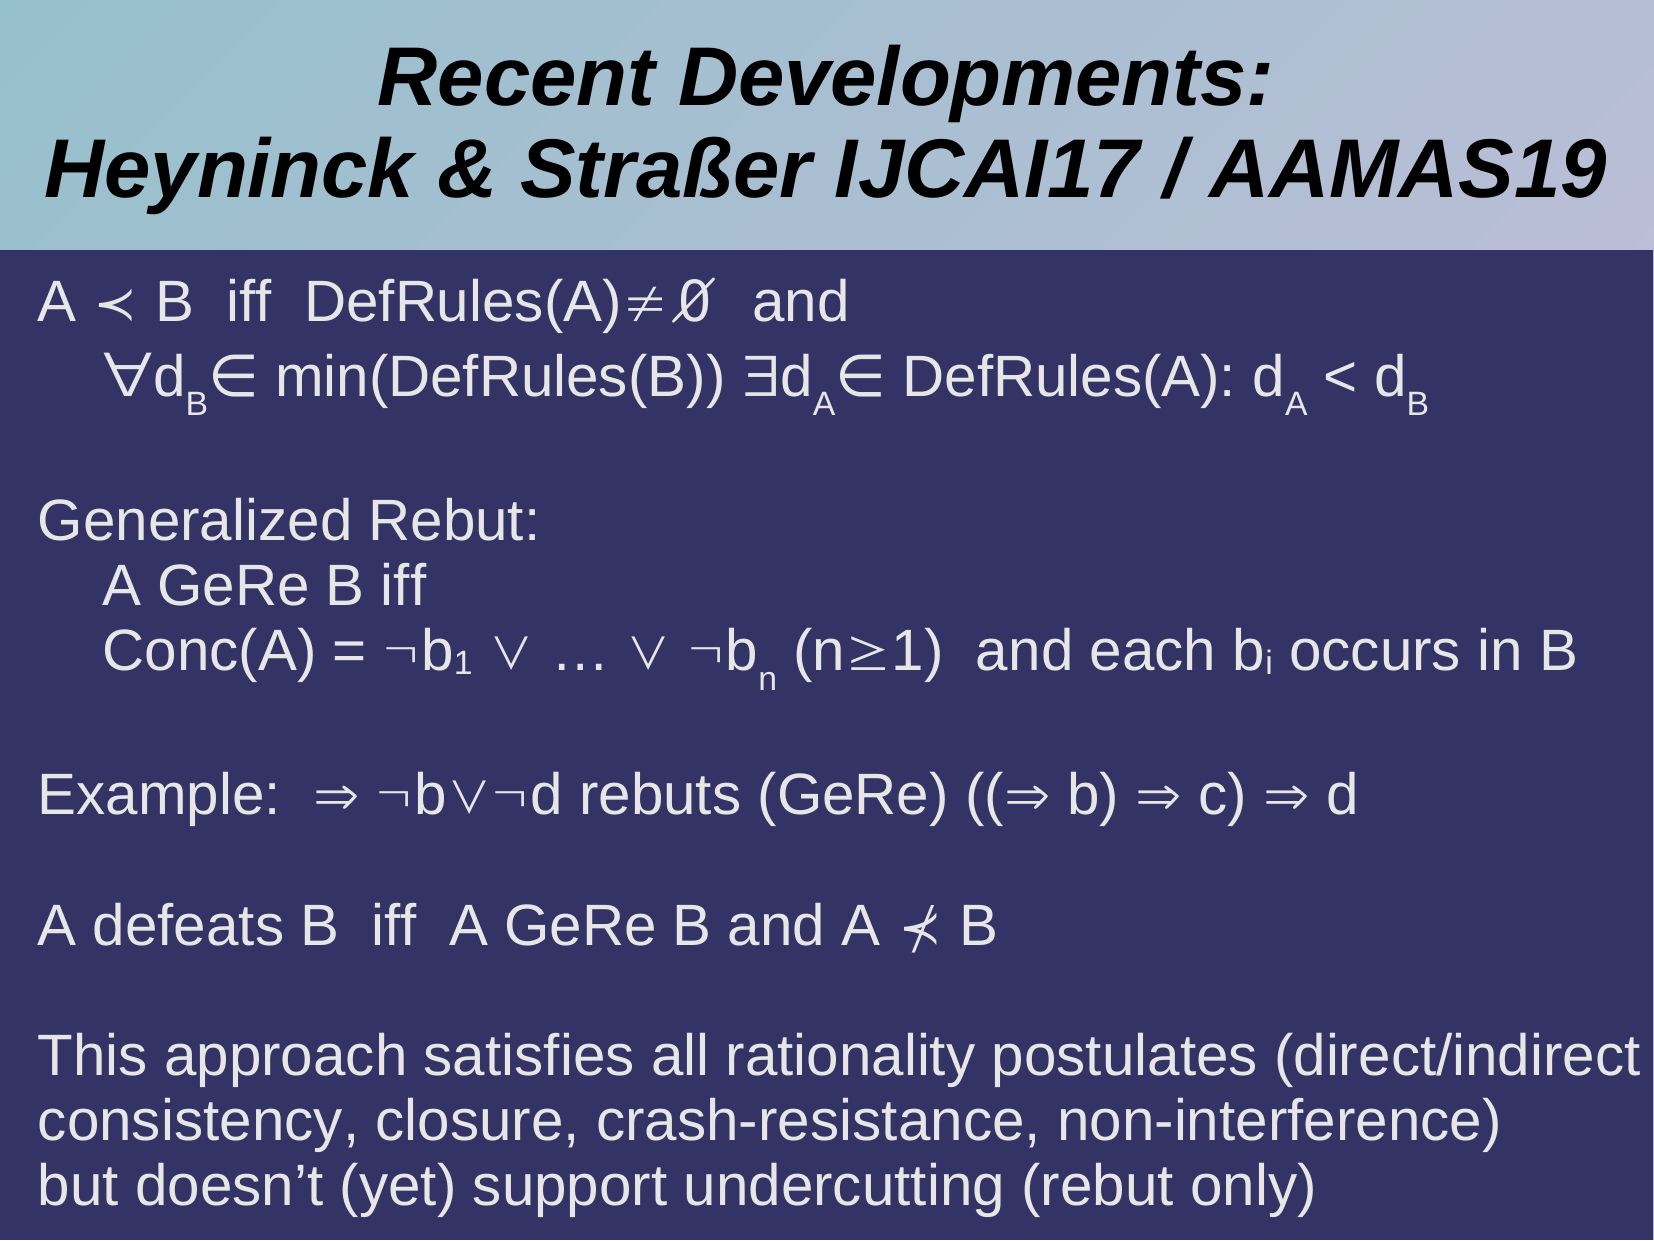

# Recent Developments: Heyninck & Straßer IJCAI17 / AAMAS19
A ≺ B iff DefRules(A)≠∅ and
 ∀dB∈ min(DefRules(B)) ∃dA∈ DefRules(A): dA < dB
Generalized Rebut:
 A GeRe B iff
 Conc(A) = b1 ∨ … ∨ bn (n≥1) and each bi occurs in B
Example: ⇒ b∨d rebuts (GeRe) ((⇒ b) ⇒ c) ⇒ d
A defeats B iff A GeRe B and A ⊀ B
This approach satisfies all rationality postulates (direct/indirect consistency, closure, crash-resistance, non-interference)
but doesn’t (yet) support undercutting (rebut only)